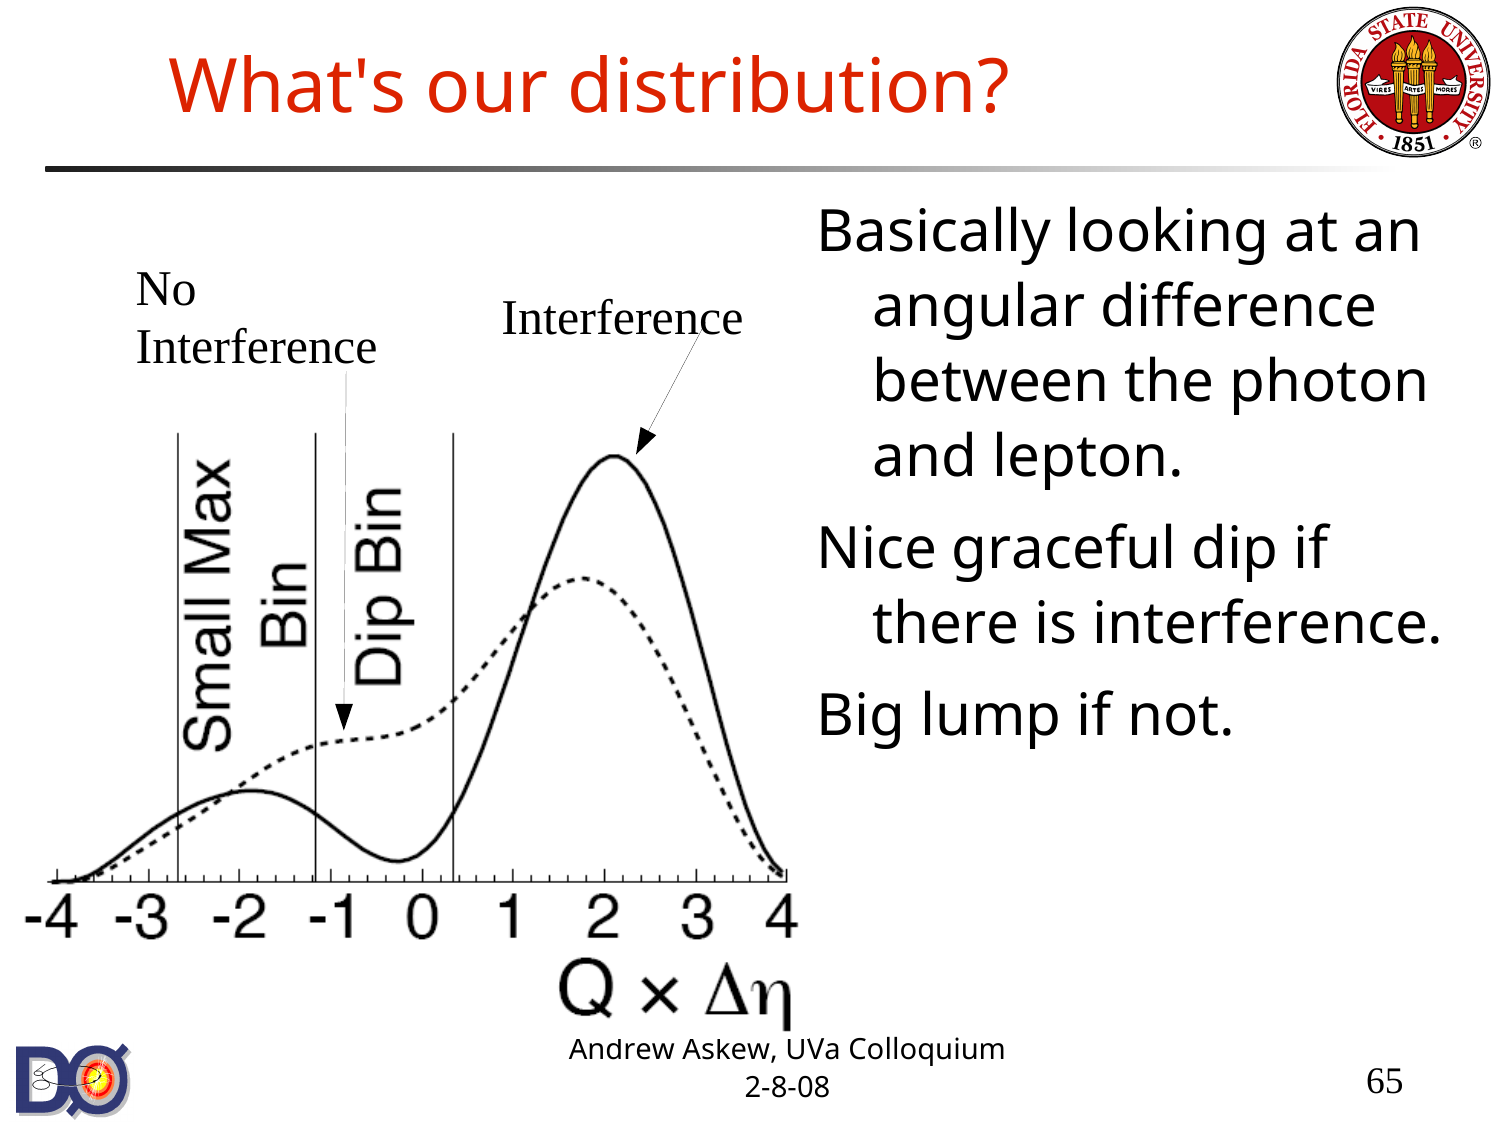

# What's our distribution?
Basically looking at an angular difference between the photon and lepton.
Nice graceful dip if there is interference.
Big lump if not.
No Interference
Interference